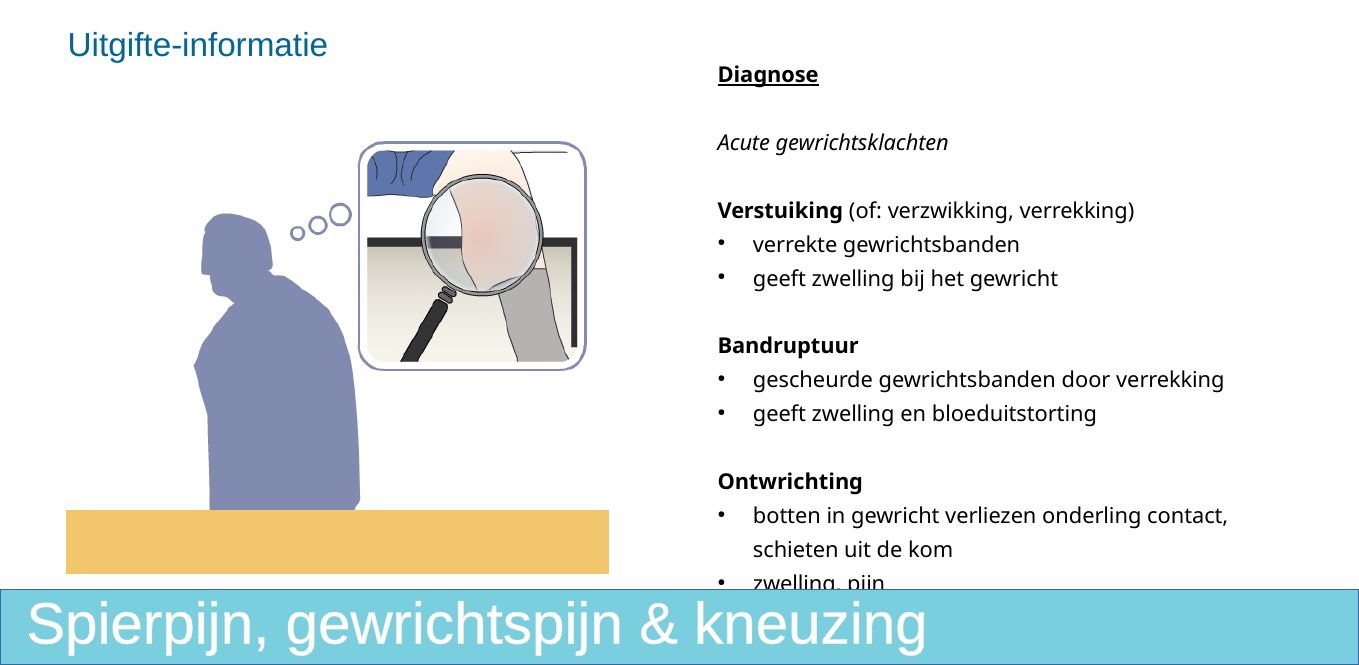

# Uitgifte-informatie
Diagnose
Acute gewrichtsklachten
Verstuiking (of: verzwikking, verrekking)
verrekte gewrichtsbanden
geeft zwelling bij het gewricht
Bandruptuur
gescheurde gewrichtsbanden door verrekking
geeft zwelling en bloeduitstorting
Ontwrichting
botten in gewricht verliezen onderling contact, schieten uit de kom
zwelling, pijn
abnormale vorm, bewegingsstoornis.
Spierpijn, gewrichtspijn & kneuzing